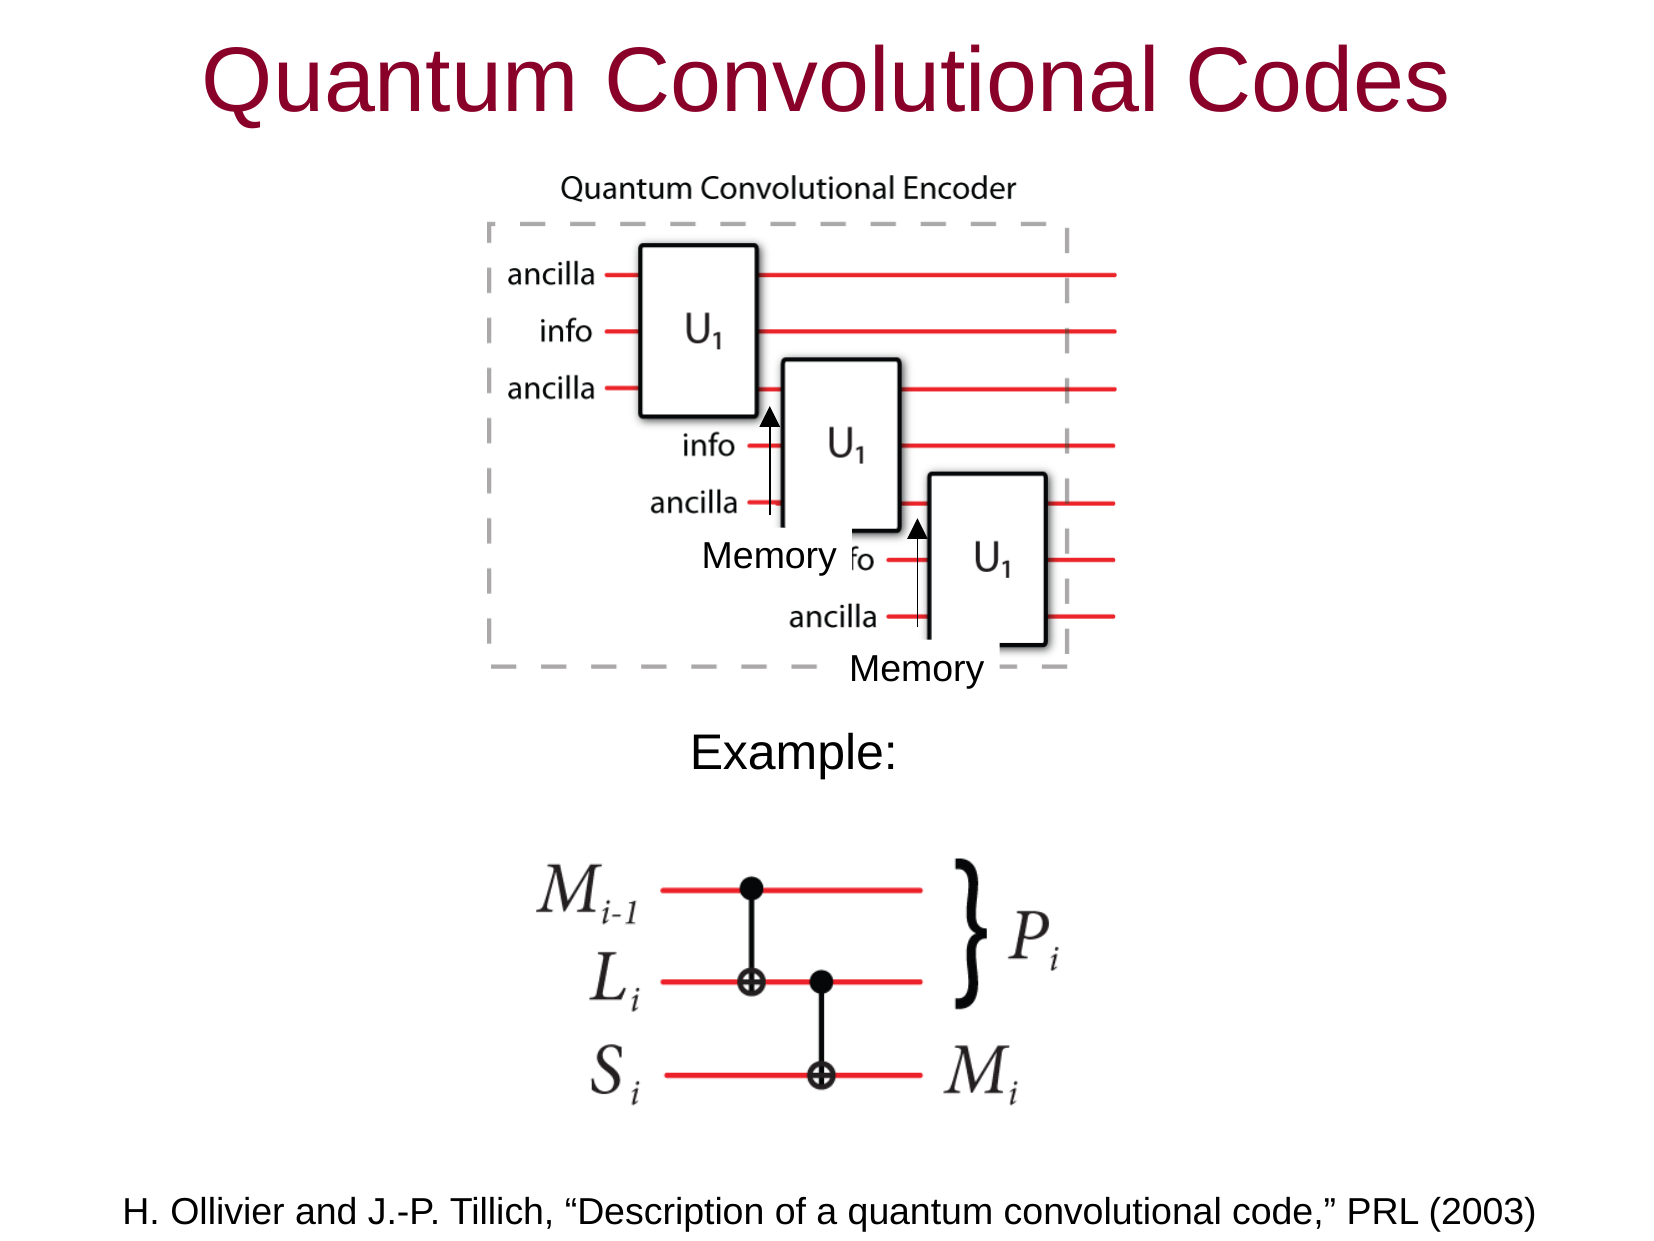

# Quantum Convolutional Codes
Memory
Memory
Example:
H. Ollivier and J.-P. Tillich, “Description of a quantum convolutional code,” PRL (2003)